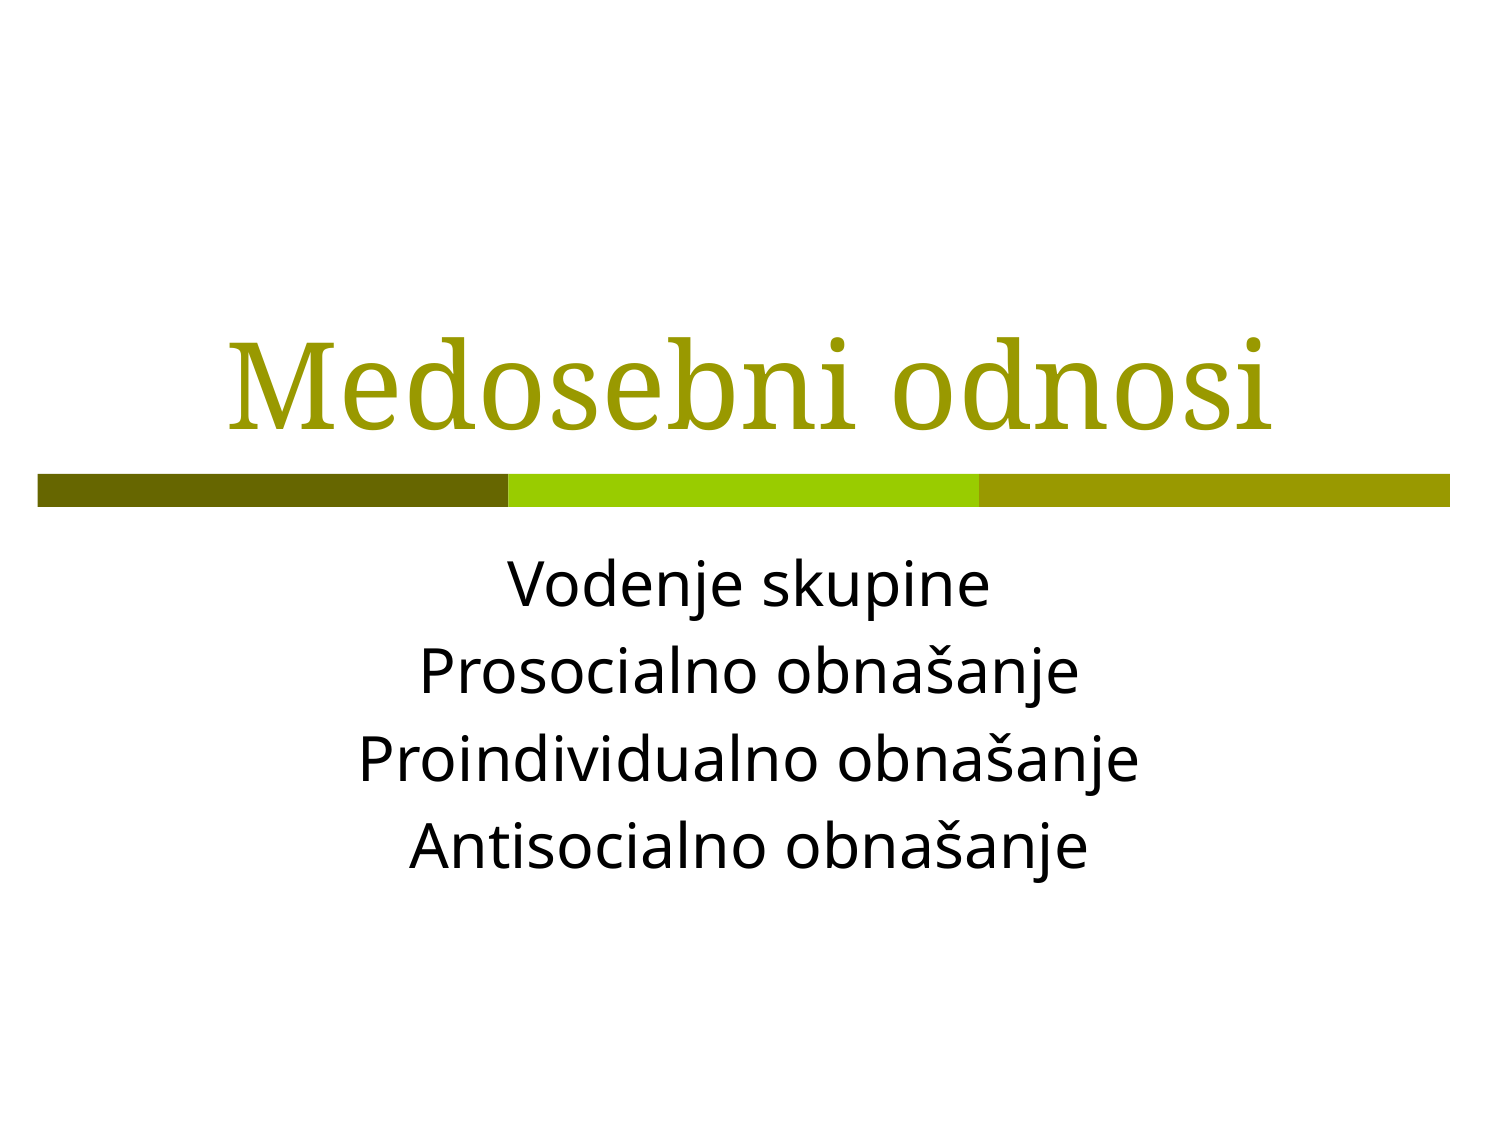

# Medosebni odnosi
Vodenje skupine
Prosocialno obnašanje
Proindividualno obnašanje
Antisocialno obnašanje